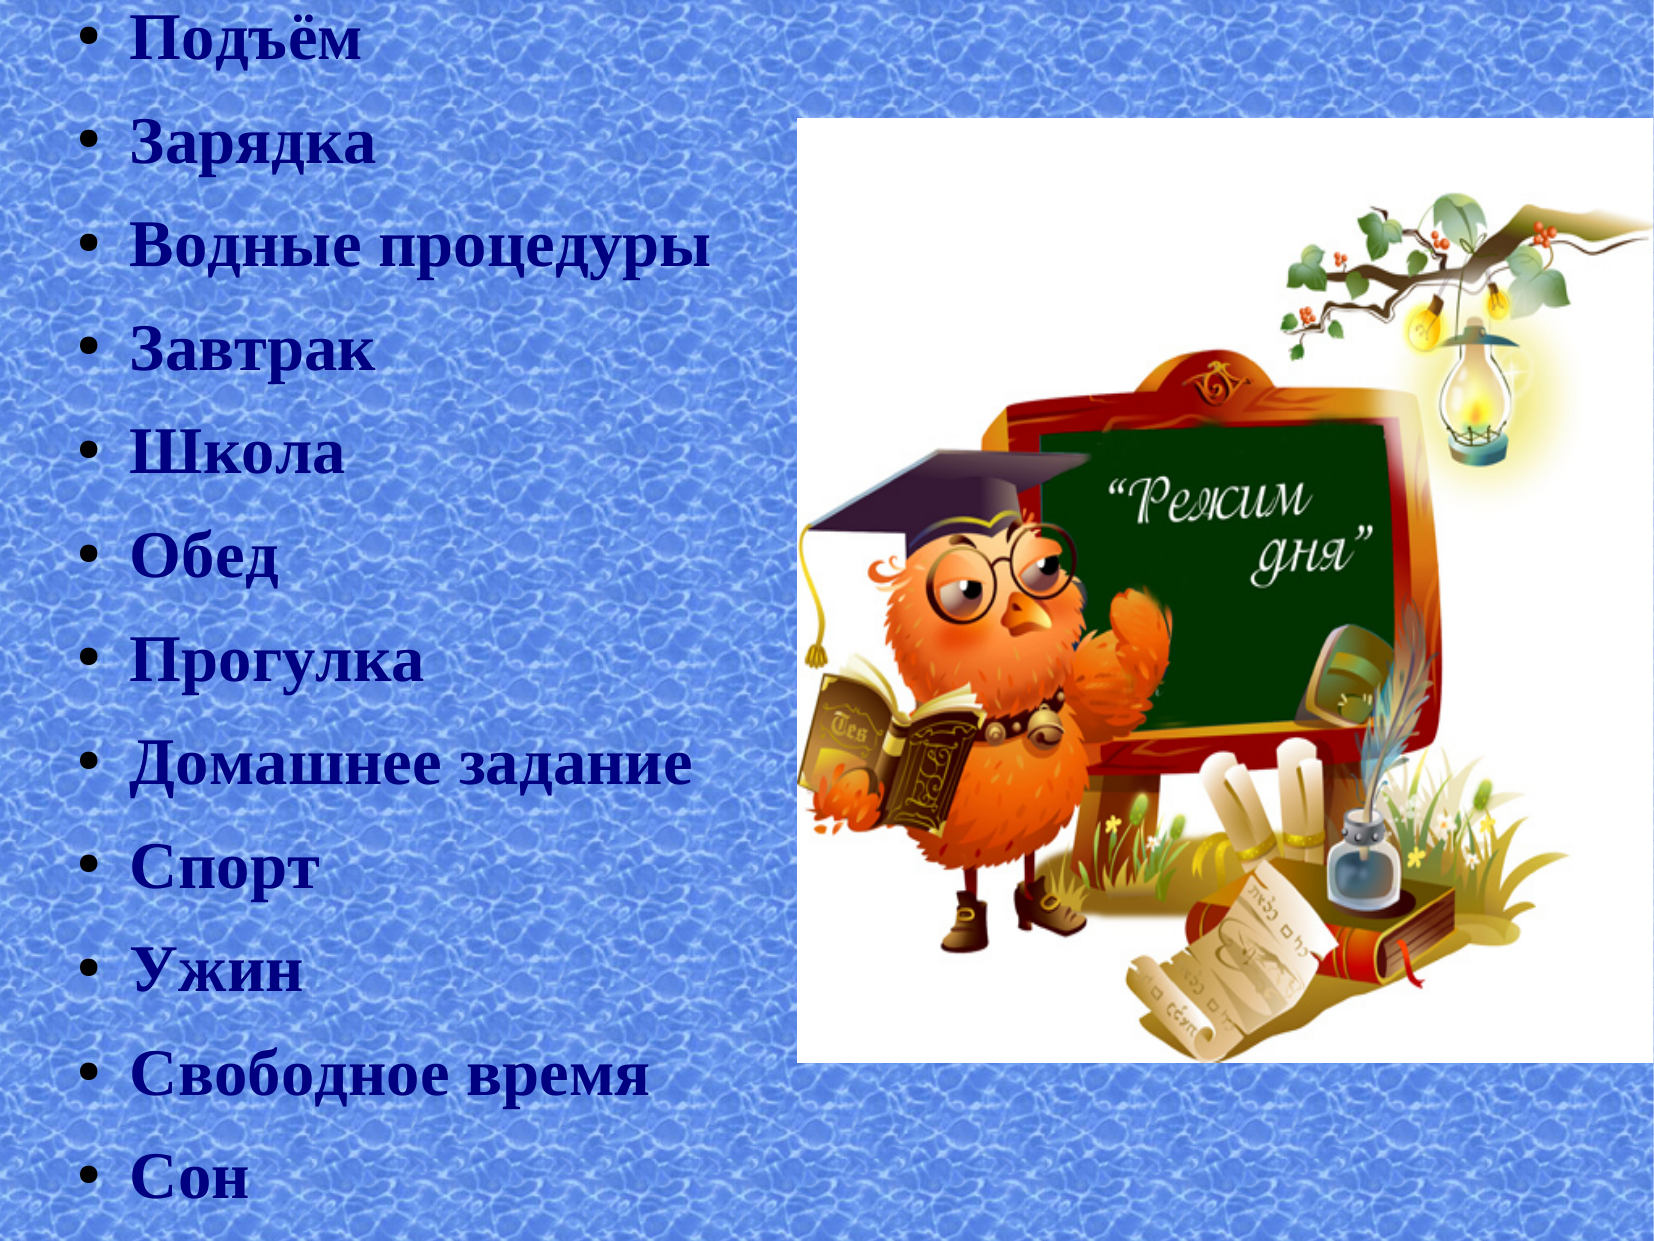

Подъём
Зарядка
Водные процедуры
Завтрак
Школа
Обед
Прогулка
Домашнее задание
Спорт
Ужин
Свободное время
Сон
#